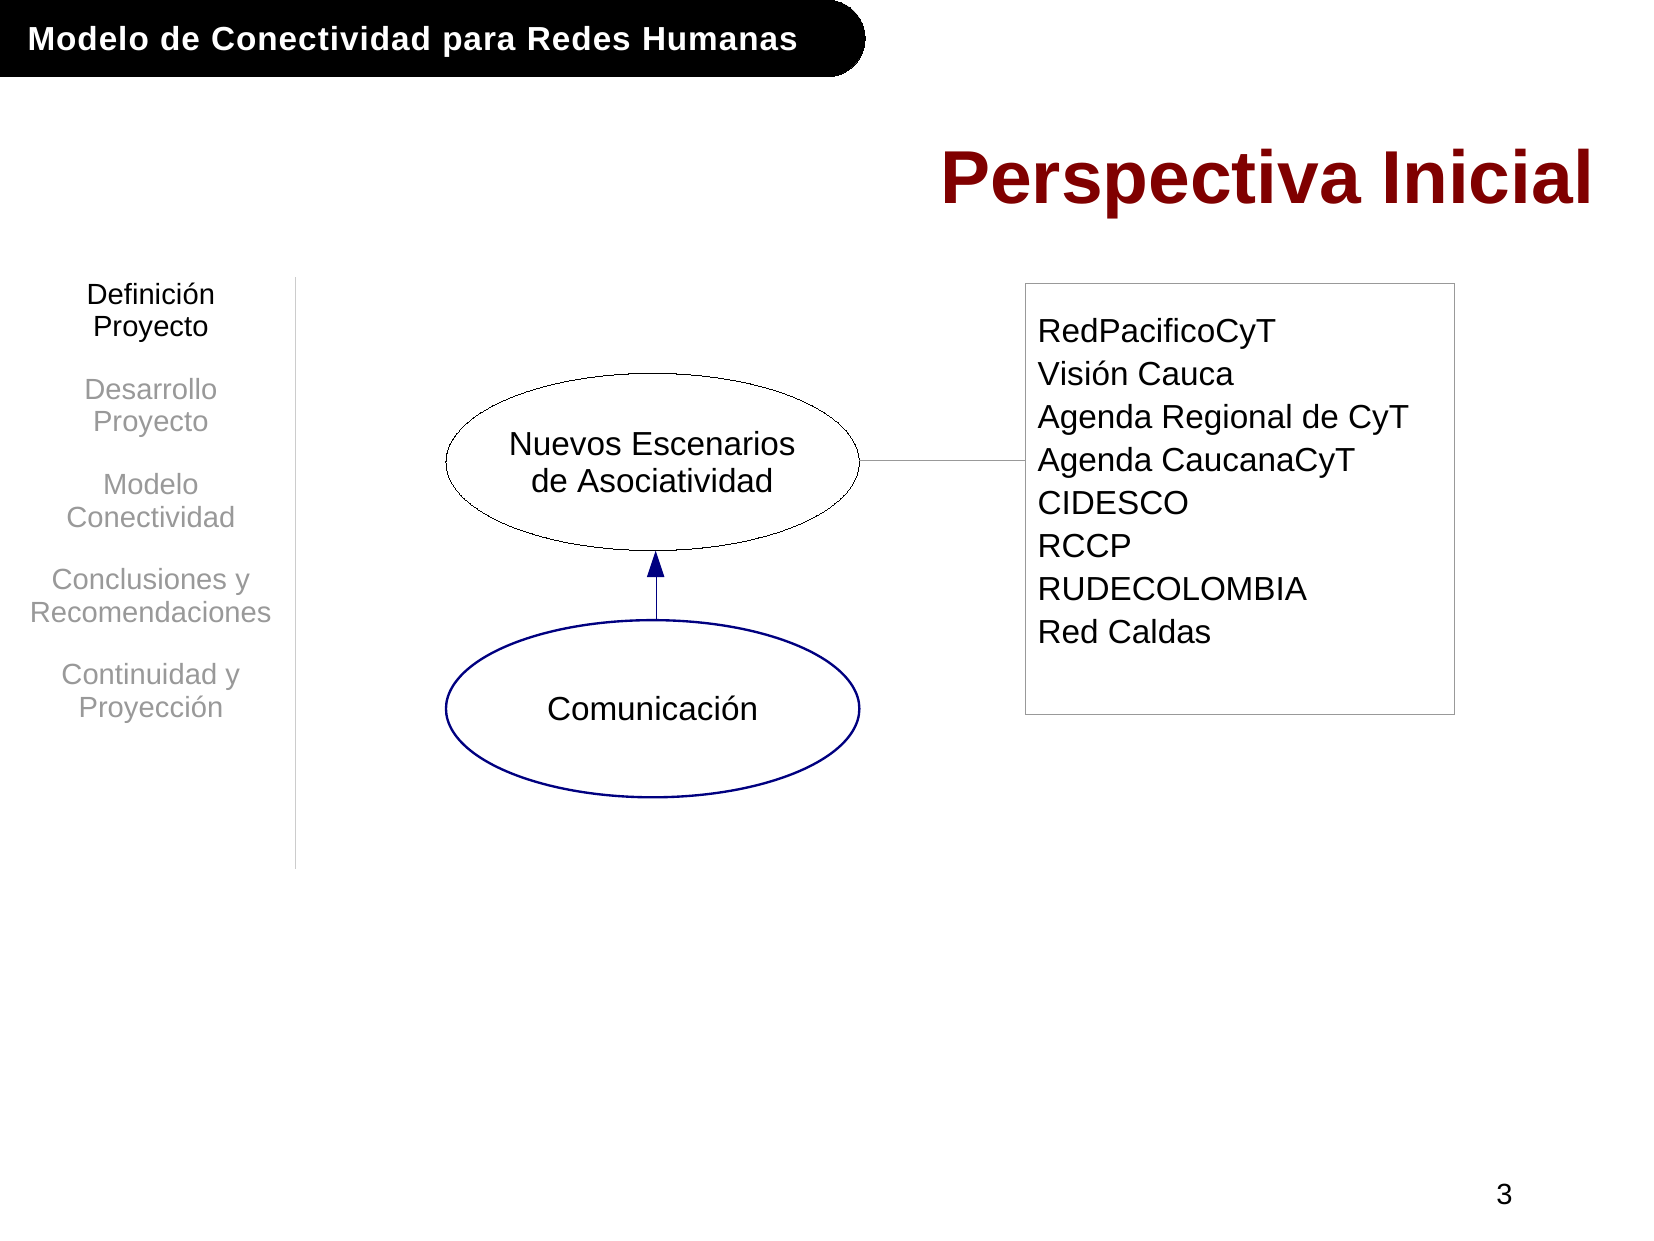

# Perspectiva Inicial
Definición
Proyecto
Desarrollo
Proyecto
Modelo
Conectividad
Conclusiones y Recomendaciones
Continuidad y Proyección
RedPacificoCyT
Visión Cauca
Agenda Regional de CyT
Agenda CaucanaCyT
CIDESCO
RCCP
RUDECOLOMBIA
Red Caldas
Nuevos Escenarios
de Asociatividad
Comunicación